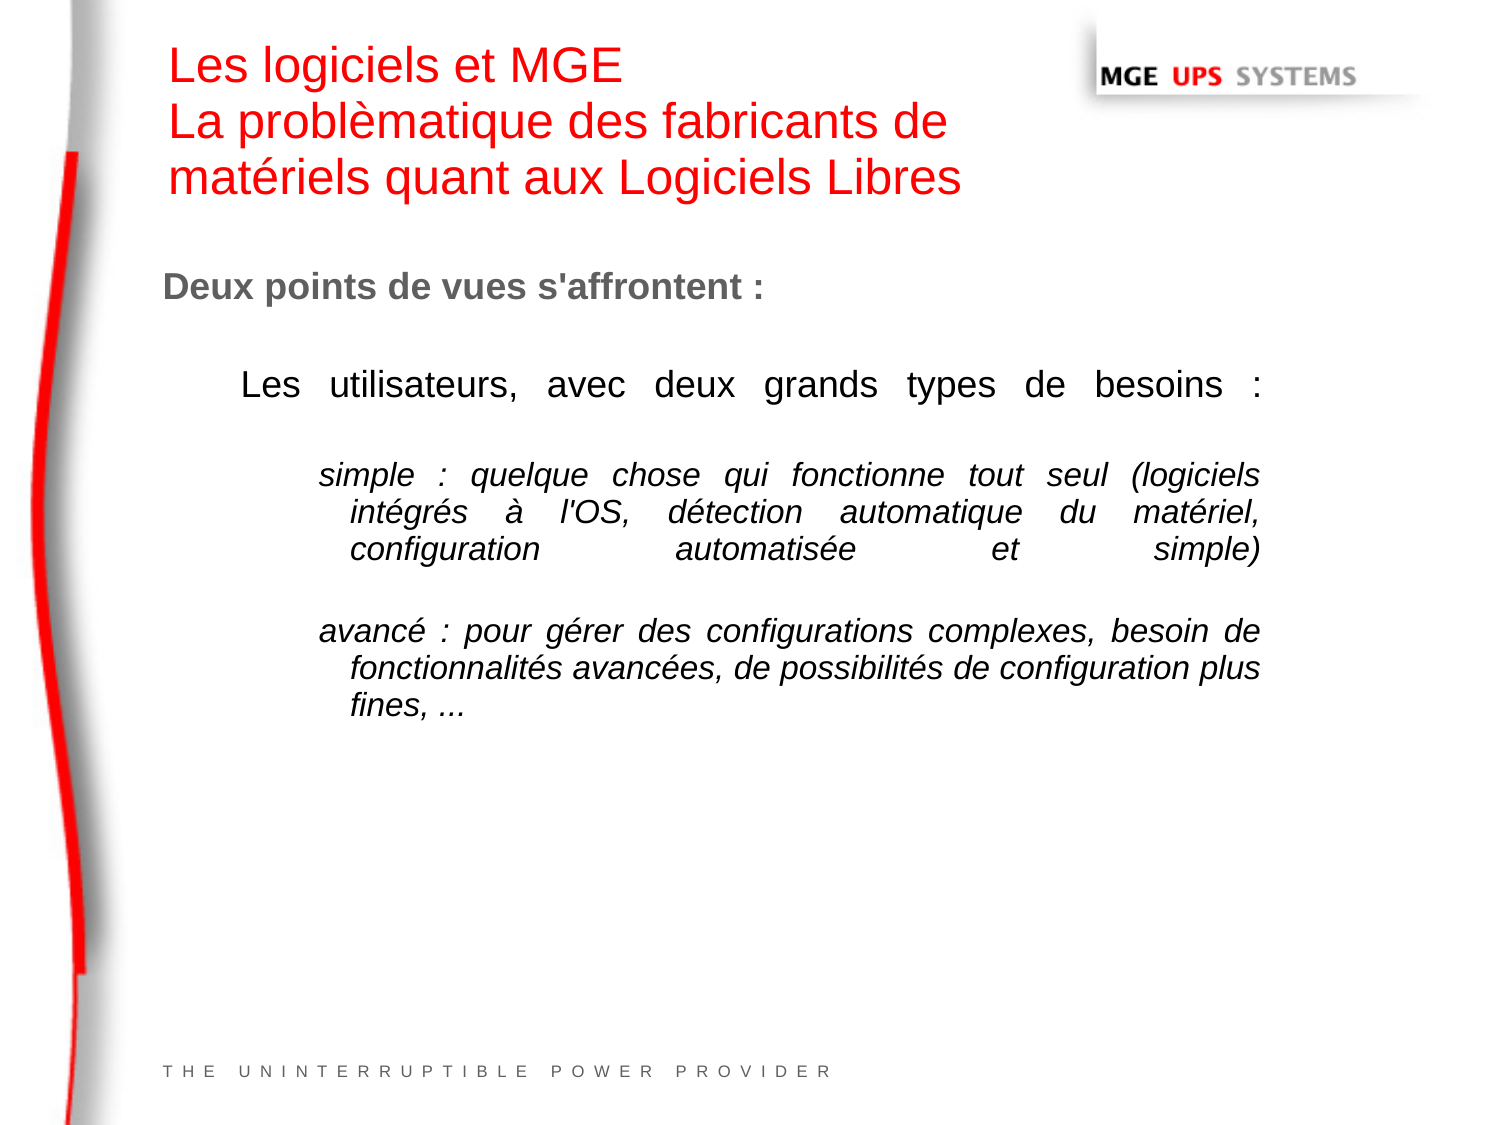

# Les logiciels et MGE La problèmatique des fabricants de matériels quant aux Logiciels Libres
Deux points de vues s'affrontent :
Les utilisateurs, avec deux grands types de besoins :
simple : quelque chose qui fonctionne tout seul (logiciels intégrés à l'OS, détection automatique du matériel, configuration automatisée et simple)
avancé : pour gérer des configurations complexes, besoin de fonctionnalités avancées, de possibilités de configuration plus fines, ...